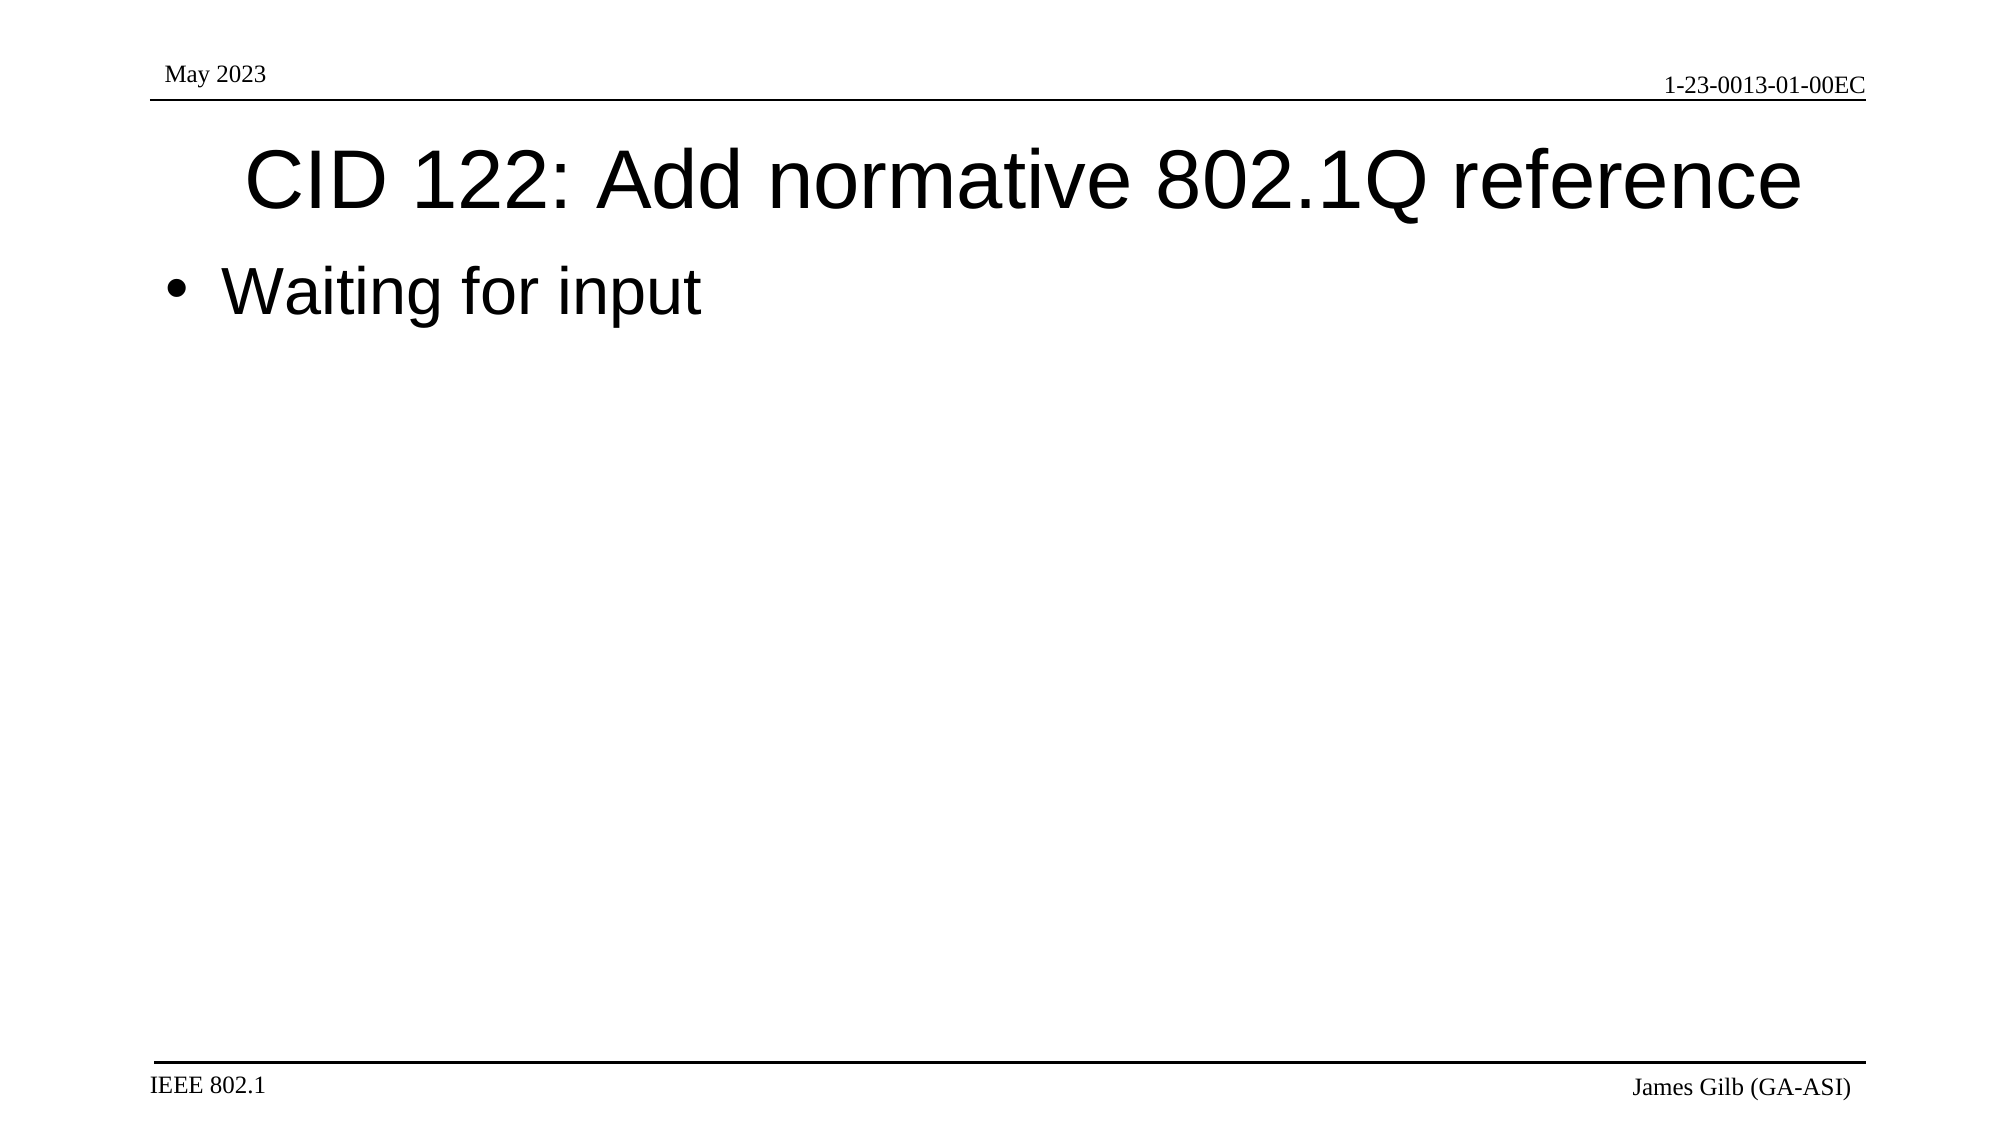

# CID 122: Add normative 802.1Q reference
Waiting for input